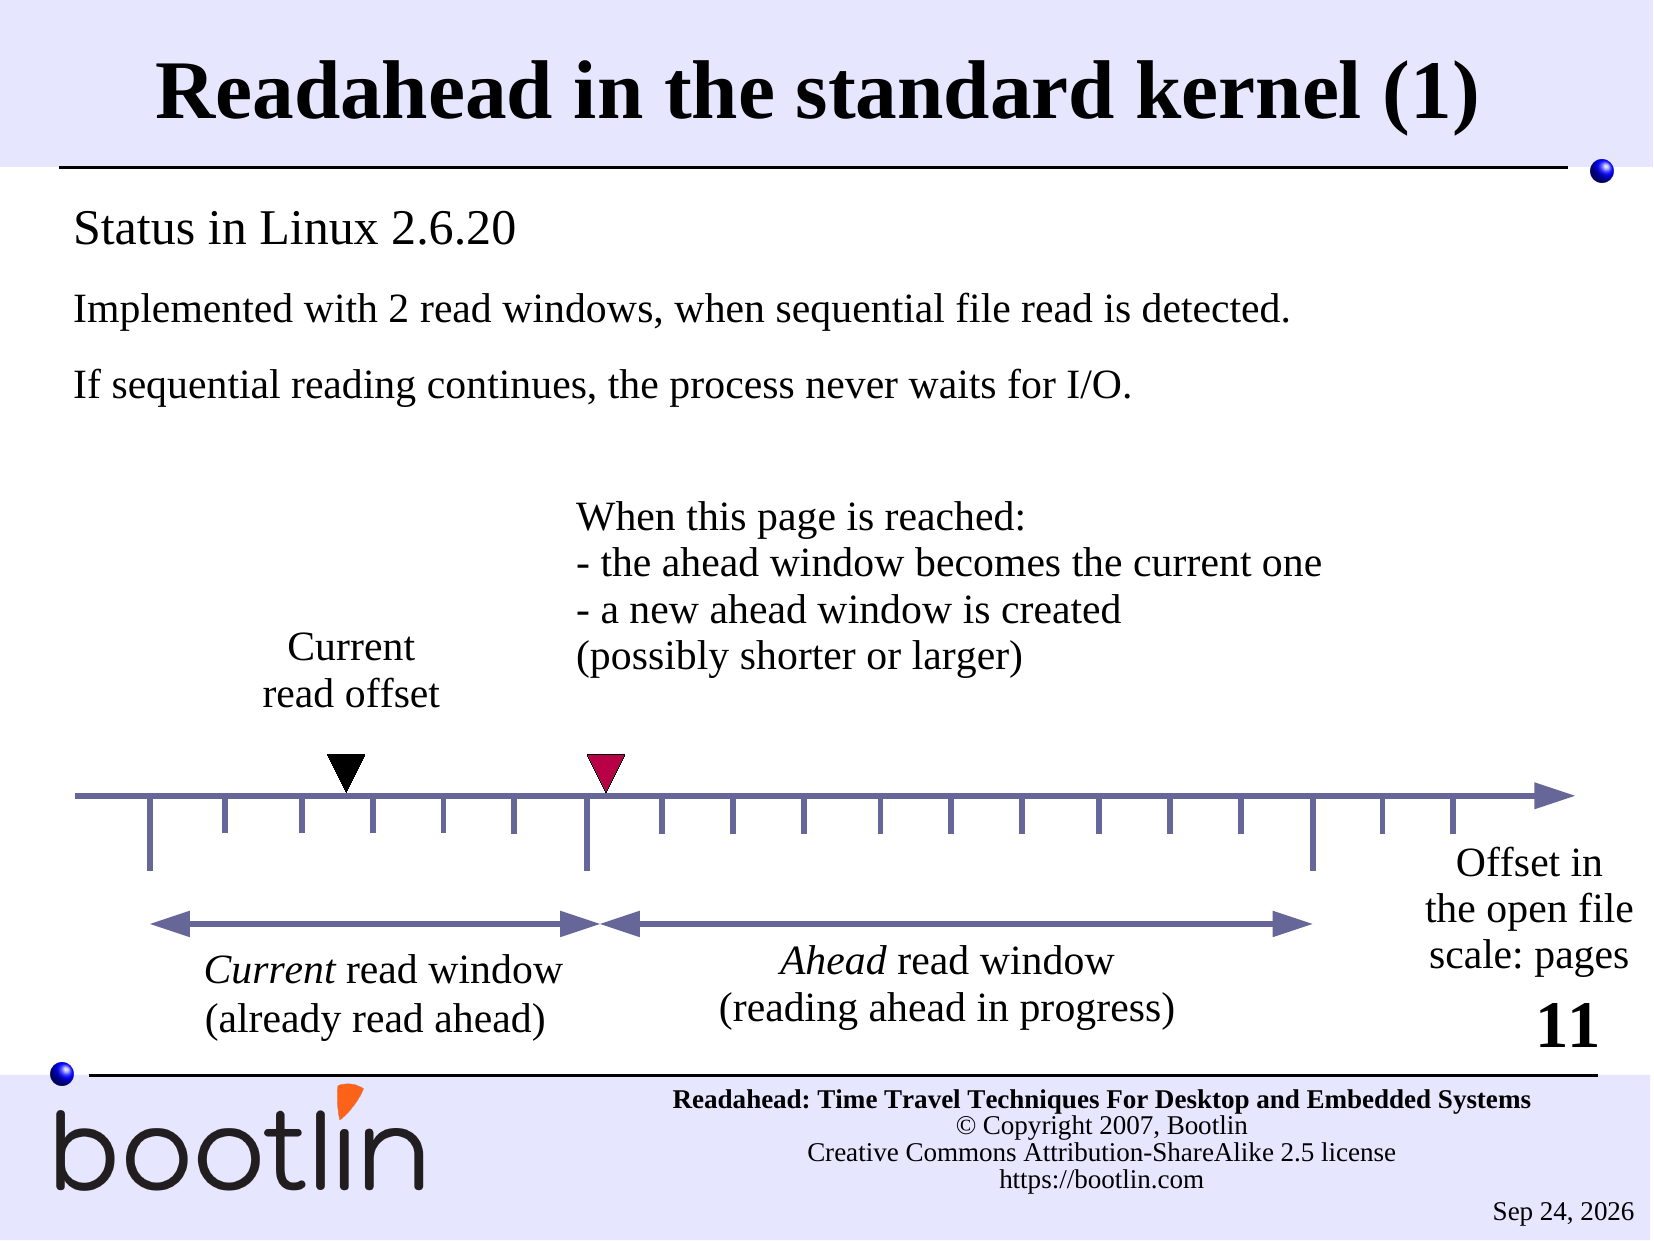

# Readahead in the standard kernel (1)
Status in Linux 2.6.20
Implemented with 2 read windows, when sequential file read is detected.
If sequential reading continues, the process never waits for I/O.
When this page is reached:
- the ahead window becomes the current one
- a new ahead window is created
(possibly shorter or larger)
Current
read offset
Offset in
the open file
scale: pages
 Current read window
(already read ahead)
Ahead read window
(reading ahead in progress)